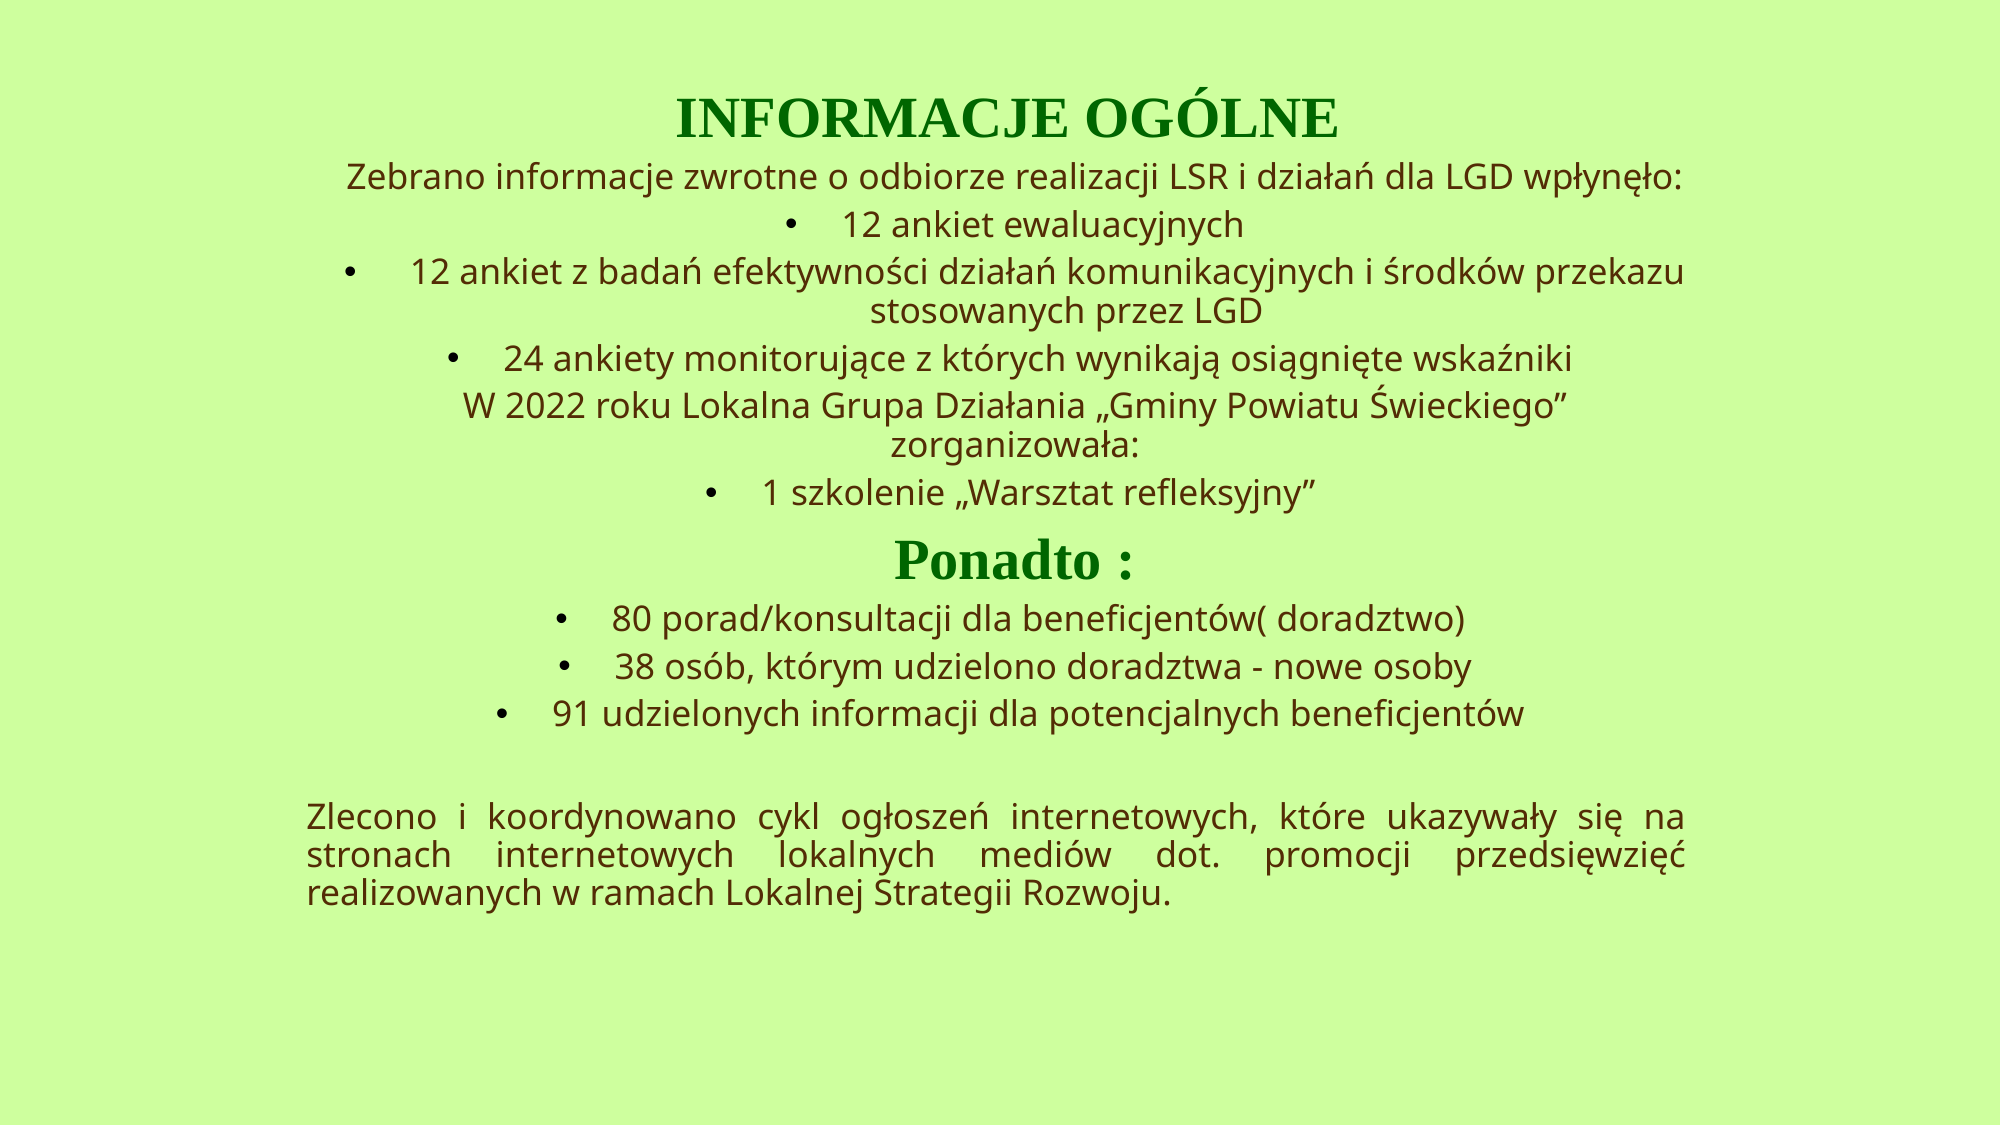

# INFORMACJE OGÓLNE
Zebrano informacje zwrotne o odbiorze realizacji LSR i działań dla LGD wpłynęło:
12 ankiet ewaluacyjnych
 12 ankiet z badań efektywności działań komunikacyjnych i środków przekazu stosowanych przez LGD
24 ankiety monitorujące z których wynikają osiągnięte wskaźniki
W 2022 roku Lokalna Grupa Działania „Gminy Powiatu Świeckiego” zorganizowała:
1 szkolenie „Warsztat refleksyjny”
Ponadto :
80 porad/konsultacji dla beneficjentów( doradztwo)
38 osób, którym udzielono doradztwa - nowe osoby
91 udzielonych informacji dla potencjalnych beneficjentów
Zlecono i koordynowano cykl ogłoszeń internetowych, które ukazywały się na stronach internetowych lokalnych mediów dot. promocji przedsięwzięć realizowanych w ramach Lokalnej Strategii Rozwoju.